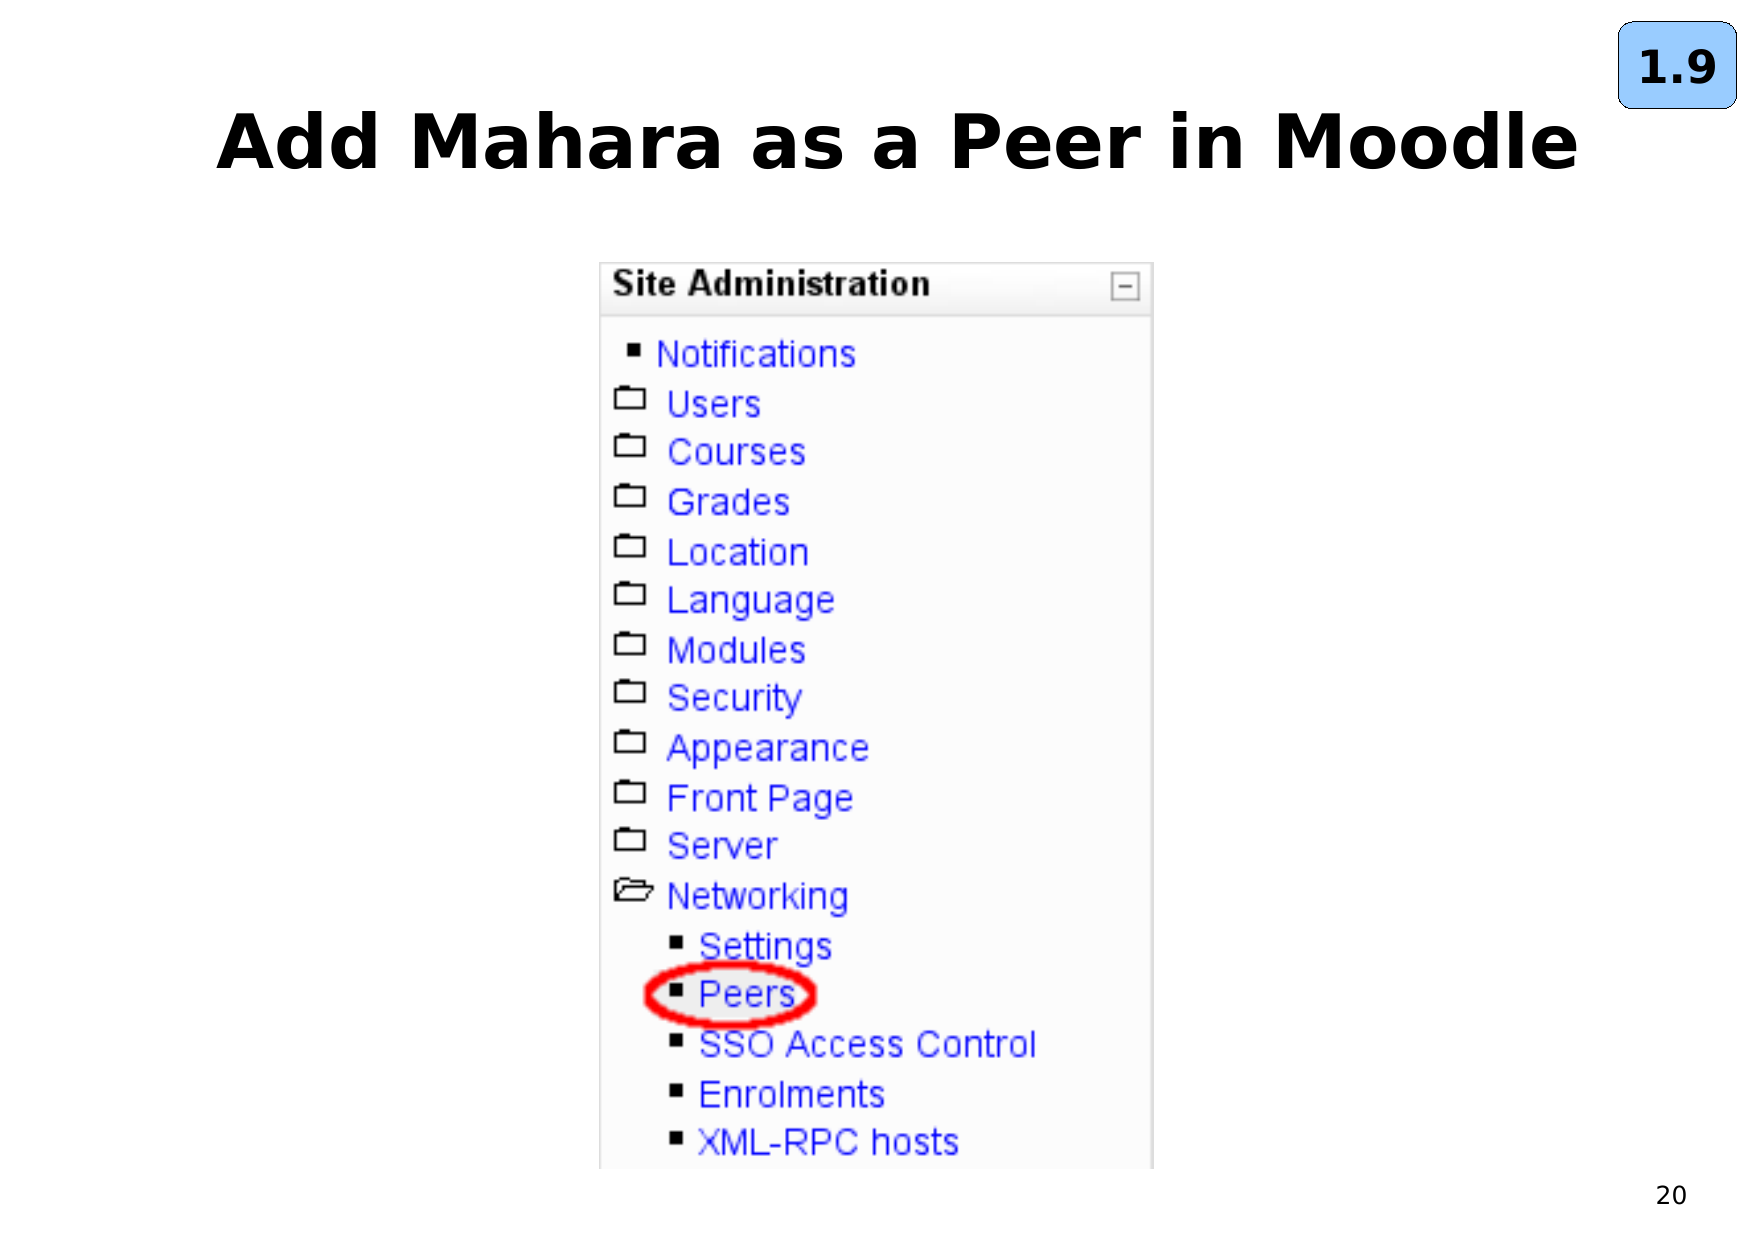

1.9
# Add Mahara as a Peer in Moodle
20